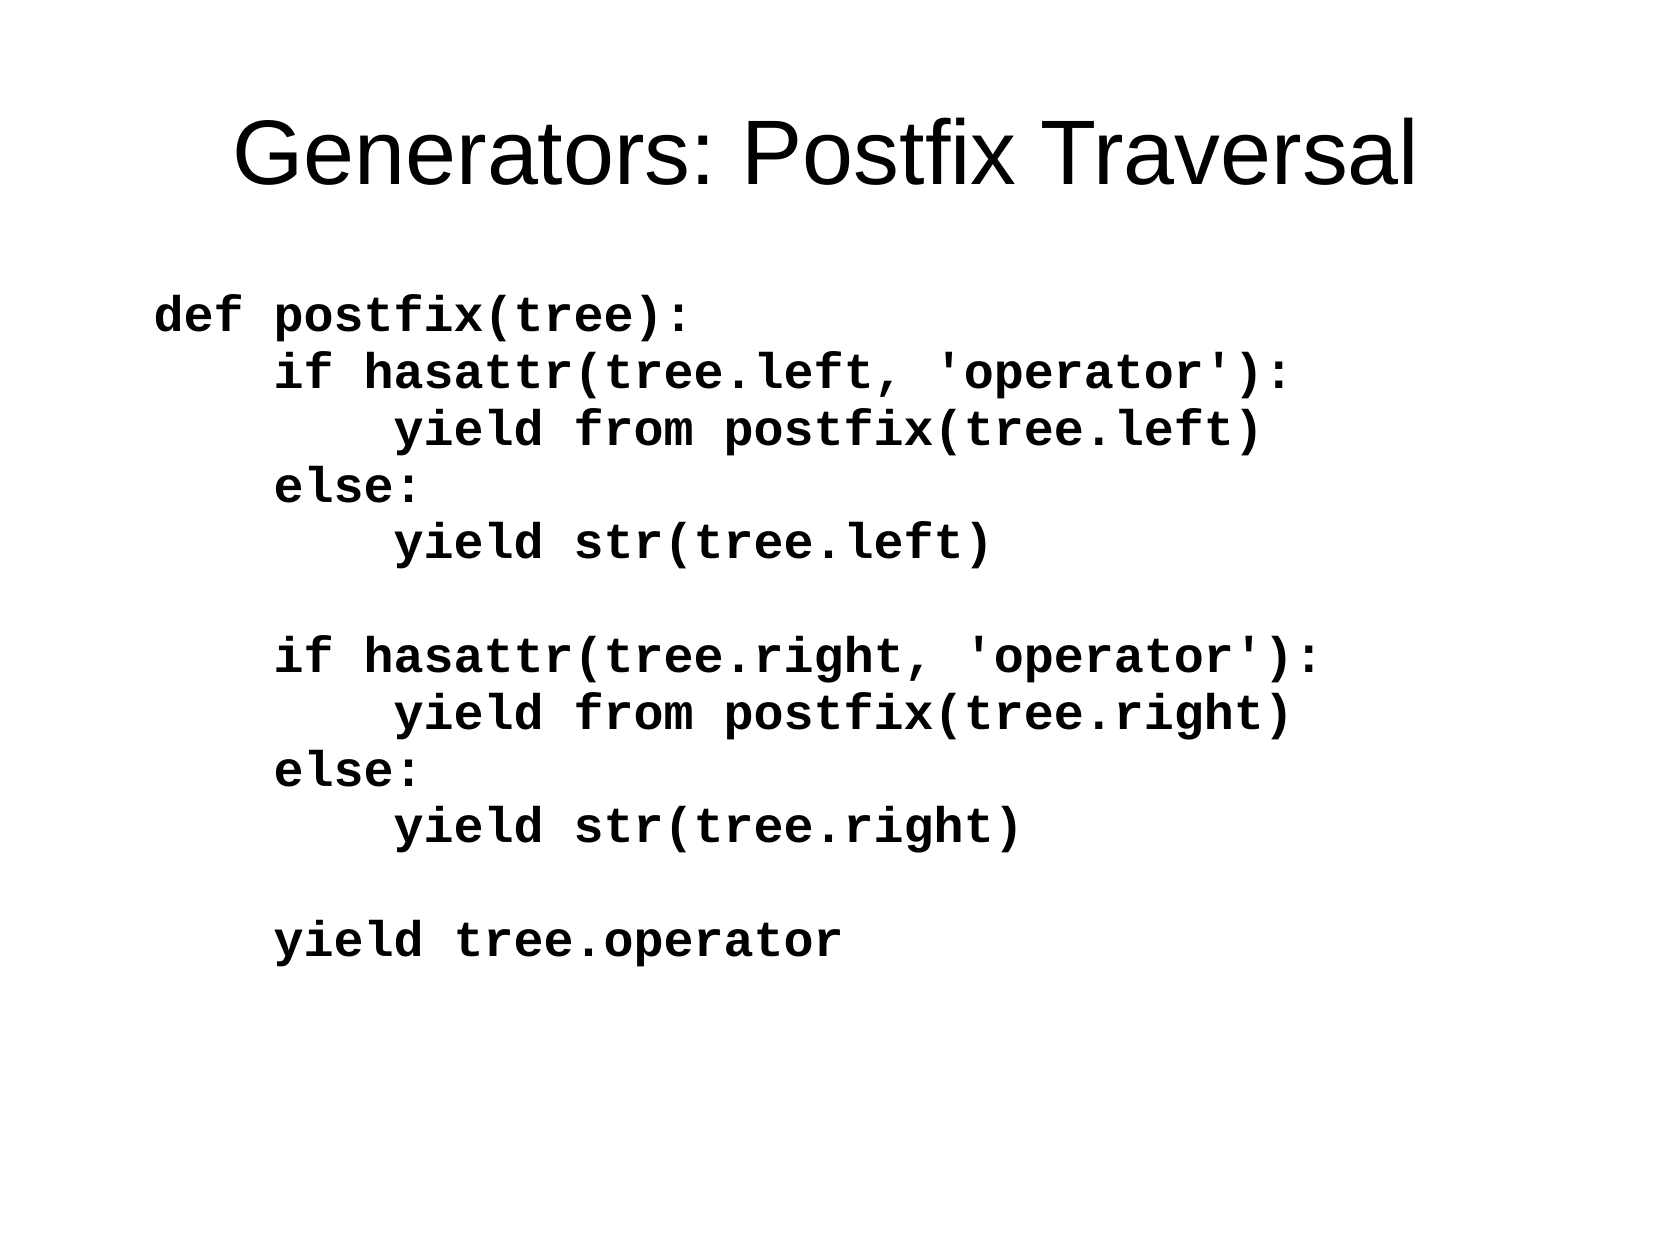

# Generators: Postfix Traversal
def postfix(tree):
 if hasattr(tree.left, 'operator'):
 yield from postfix(tree.left)
 else:
 yield str(tree.left)
 if hasattr(tree.right, 'operator'):
 yield from postfix(tree.right)
 else:
 yield str(tree.right)
 yield tree.operator